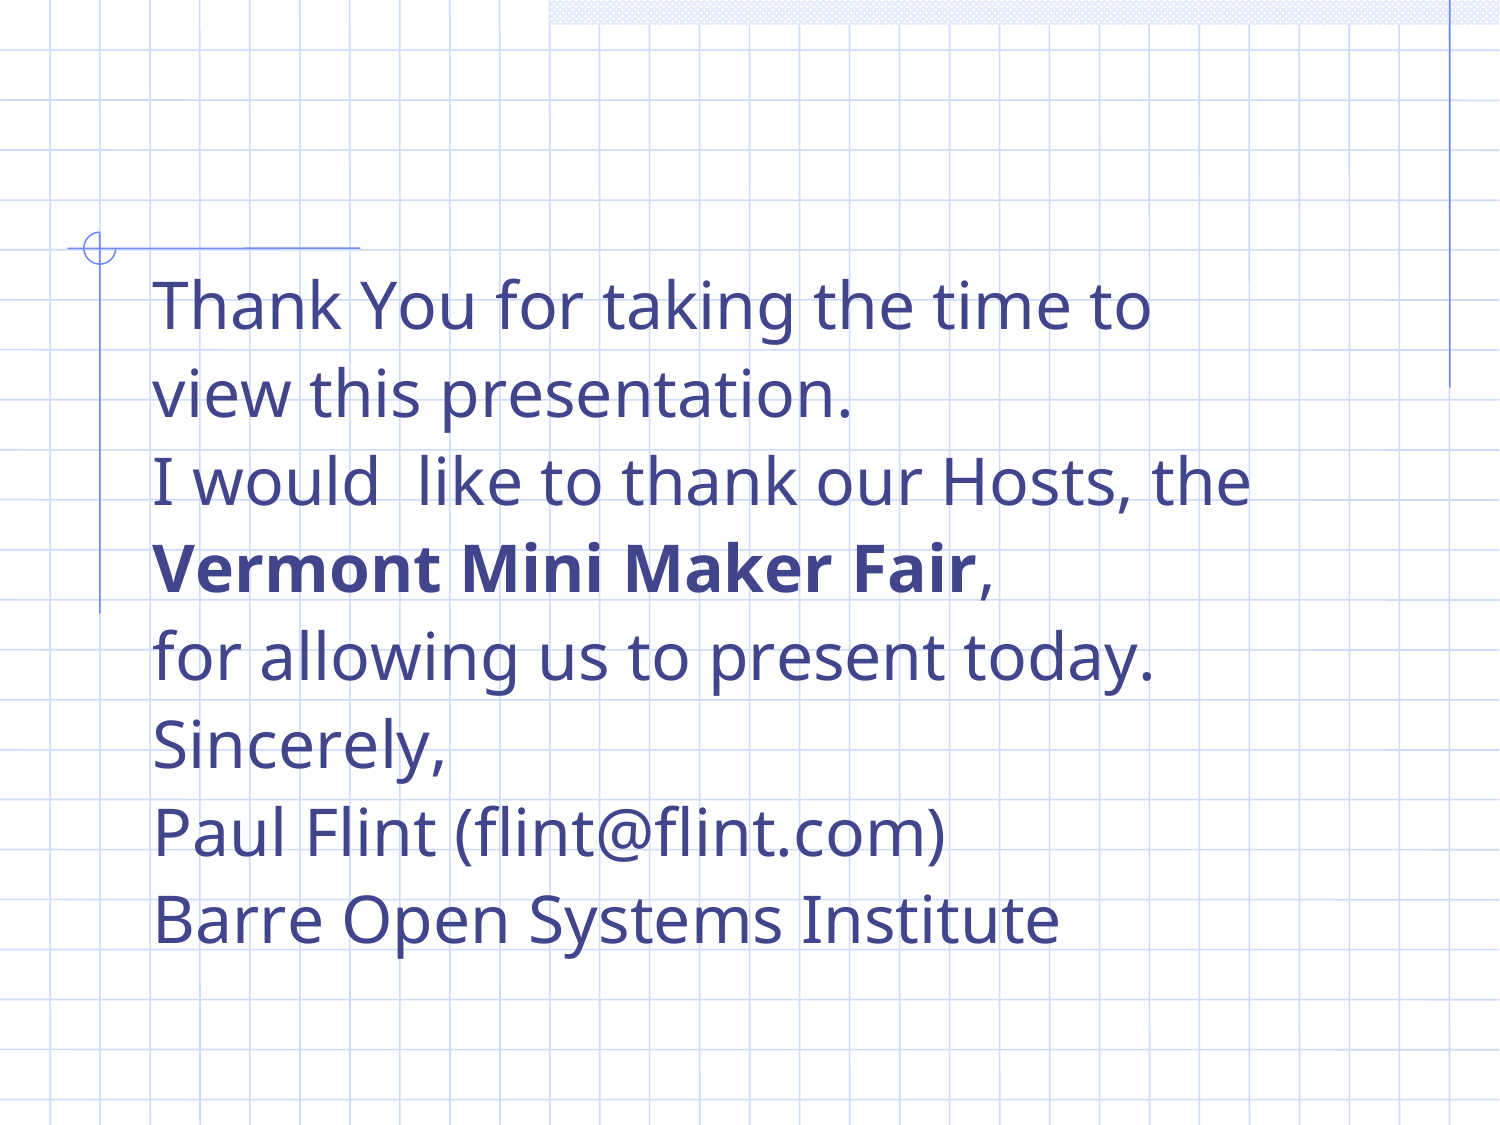

# Thank You for taking the time to
view this presentation.
I would like to thank our Hosts, the
Vermont Mini Maker Fair,
for allowing us to present today.
Sincerely,
Paul Flint (flint@flint.com)
Barre Open Systems Institute